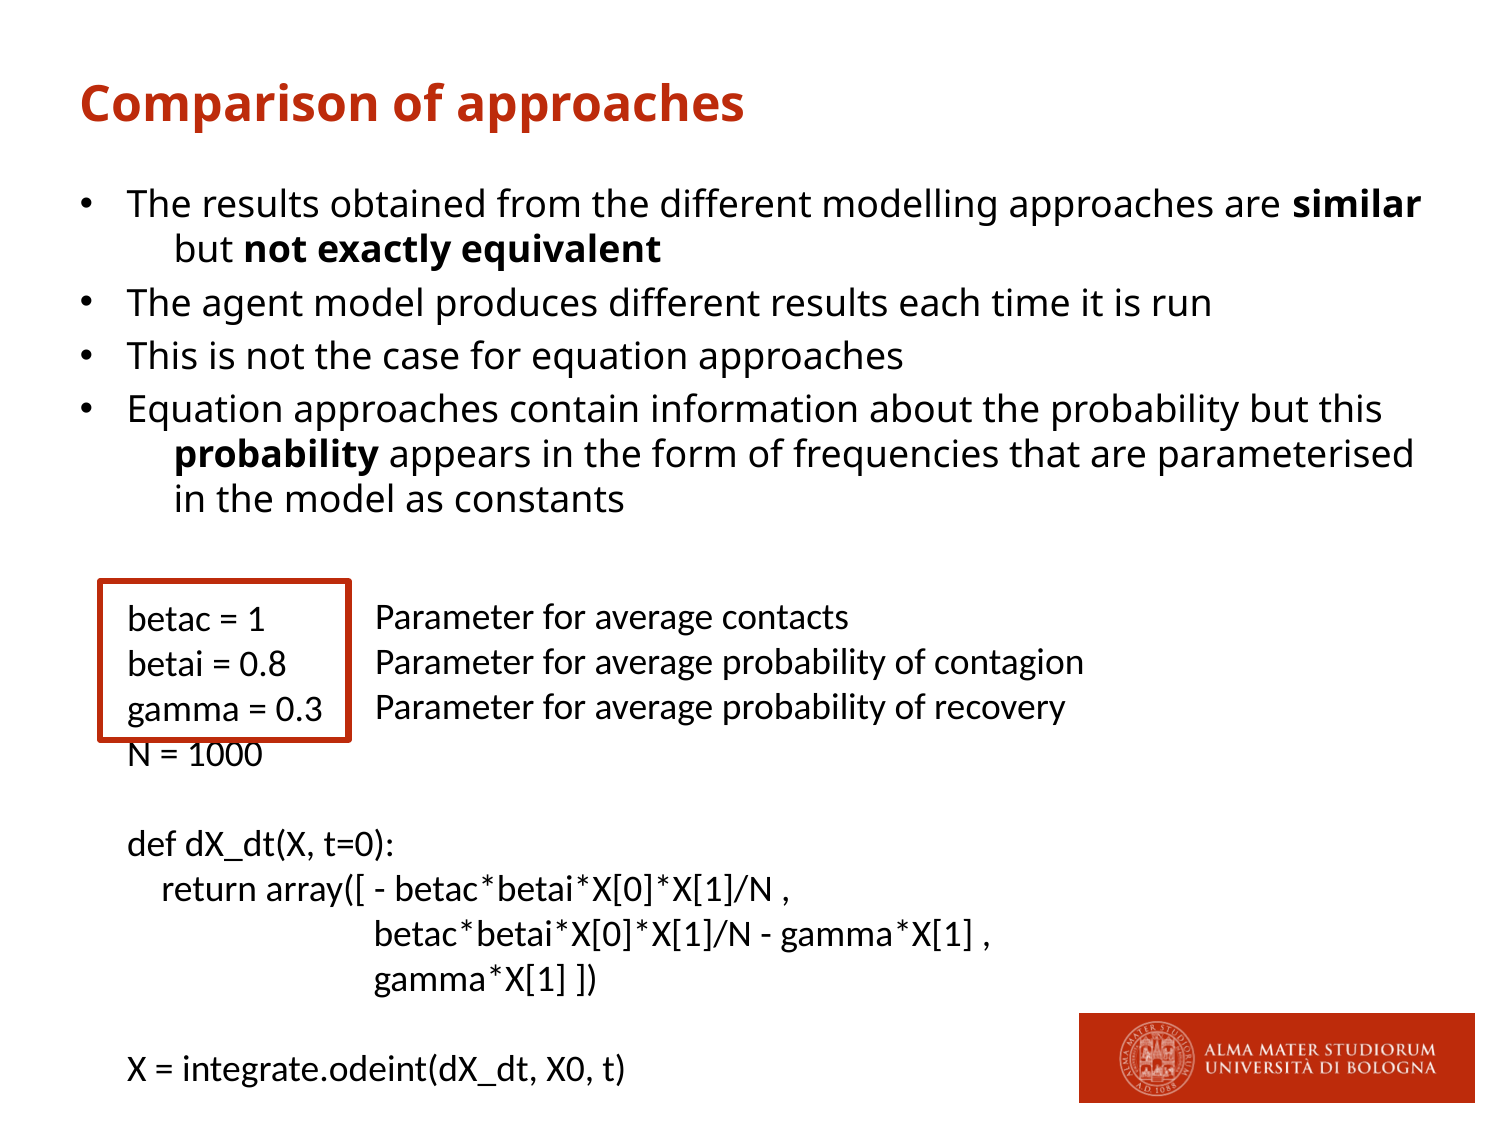

# Comparison of approaches
The results obtained from the different modelling approaches are similar but not exactly equivalent
The agent model produces different results each time it is run
This is not the case for equation approaches
Equation approaches contain information about the probability but this probability appears in the form of frequencies that are parameterised in the model as constants
Parameter for average contacts
Parameter for average probability of contagion
Parameter for average probability of recovery
betac = 1
betai = 0.8
gamma = 0.3
N = 1000
def dX_dt(X, t=0):
 return array([ - betac*betai*X[0]*X[1]/N ,
 betac*betai*X[0]*X[1]/N - gamma*X[1] ,
 gamma*X[1] ])
X = integrate.odeint(dX_dt, X0, t)